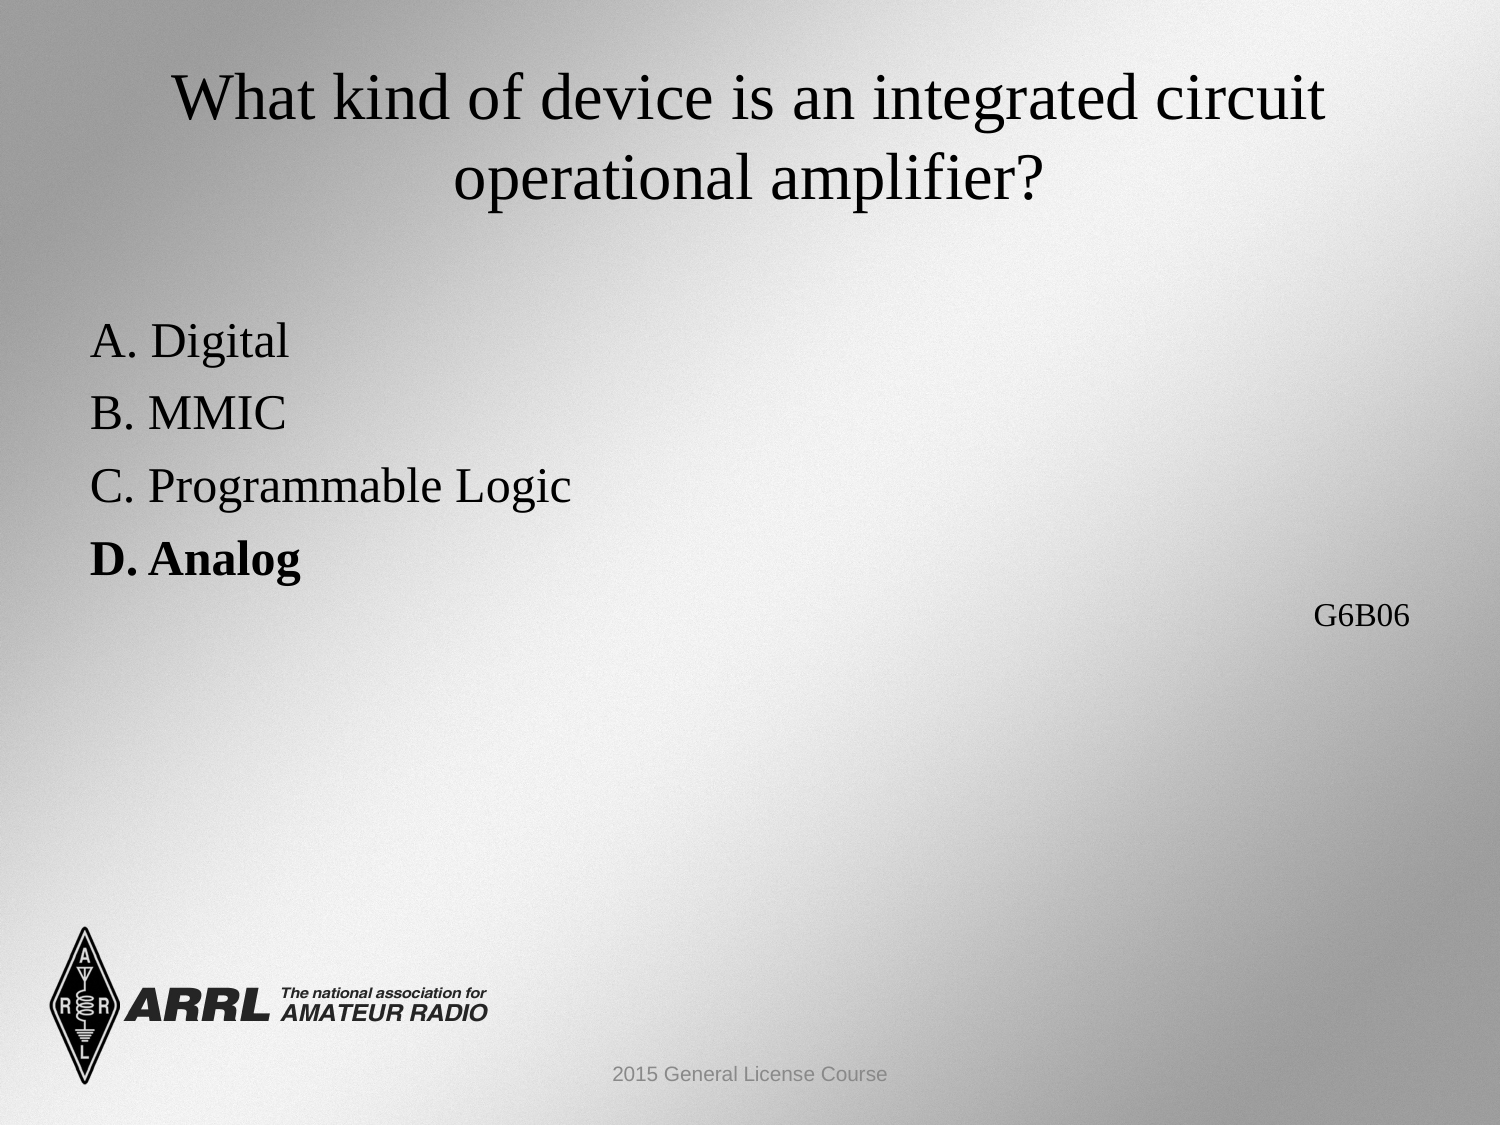

# What kind of device is an integrated circuit operational amplifier?
A. Digital
B. MMIC
C. Programmable Logic
D. Analog
 G6B06
2015 General License Course